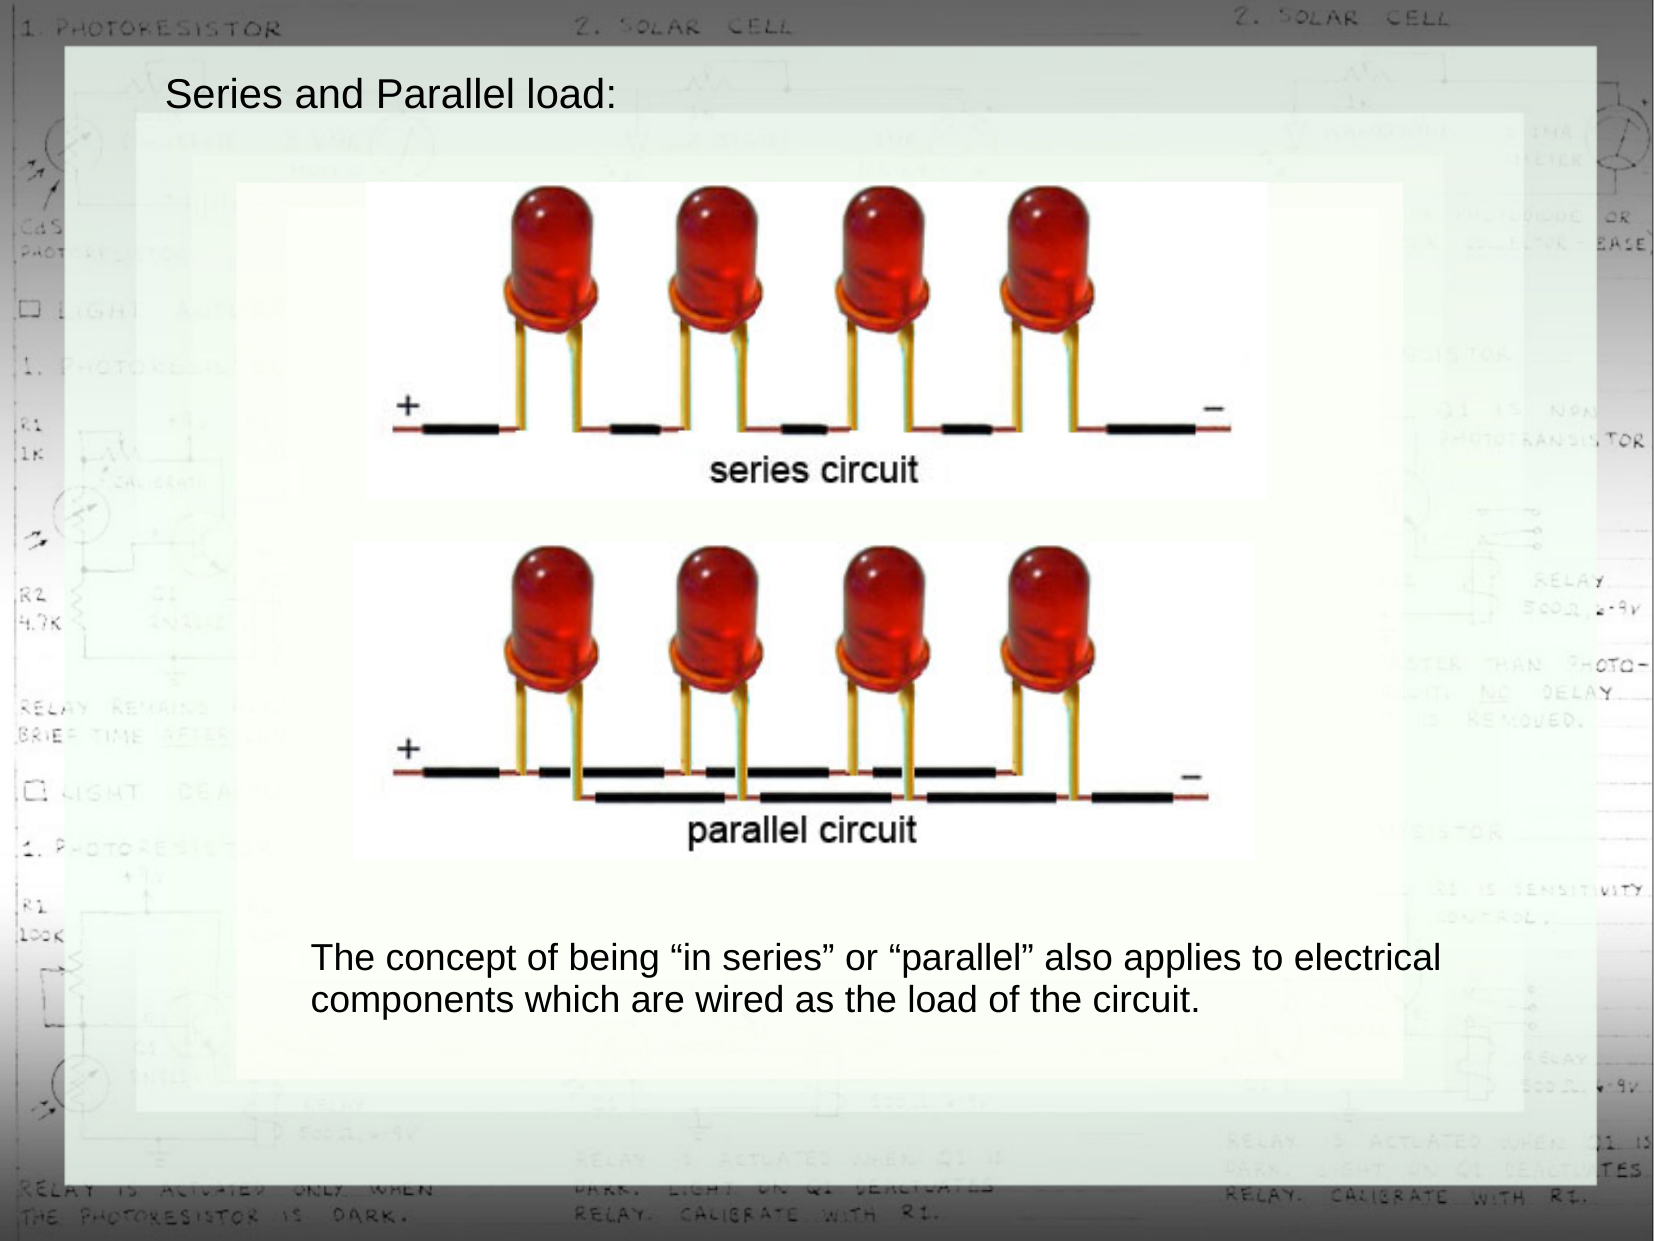

Series and Parallel load:
The concept of being “in series” or “parallel” also applies to electrical components which are wired as the load of the circuit.